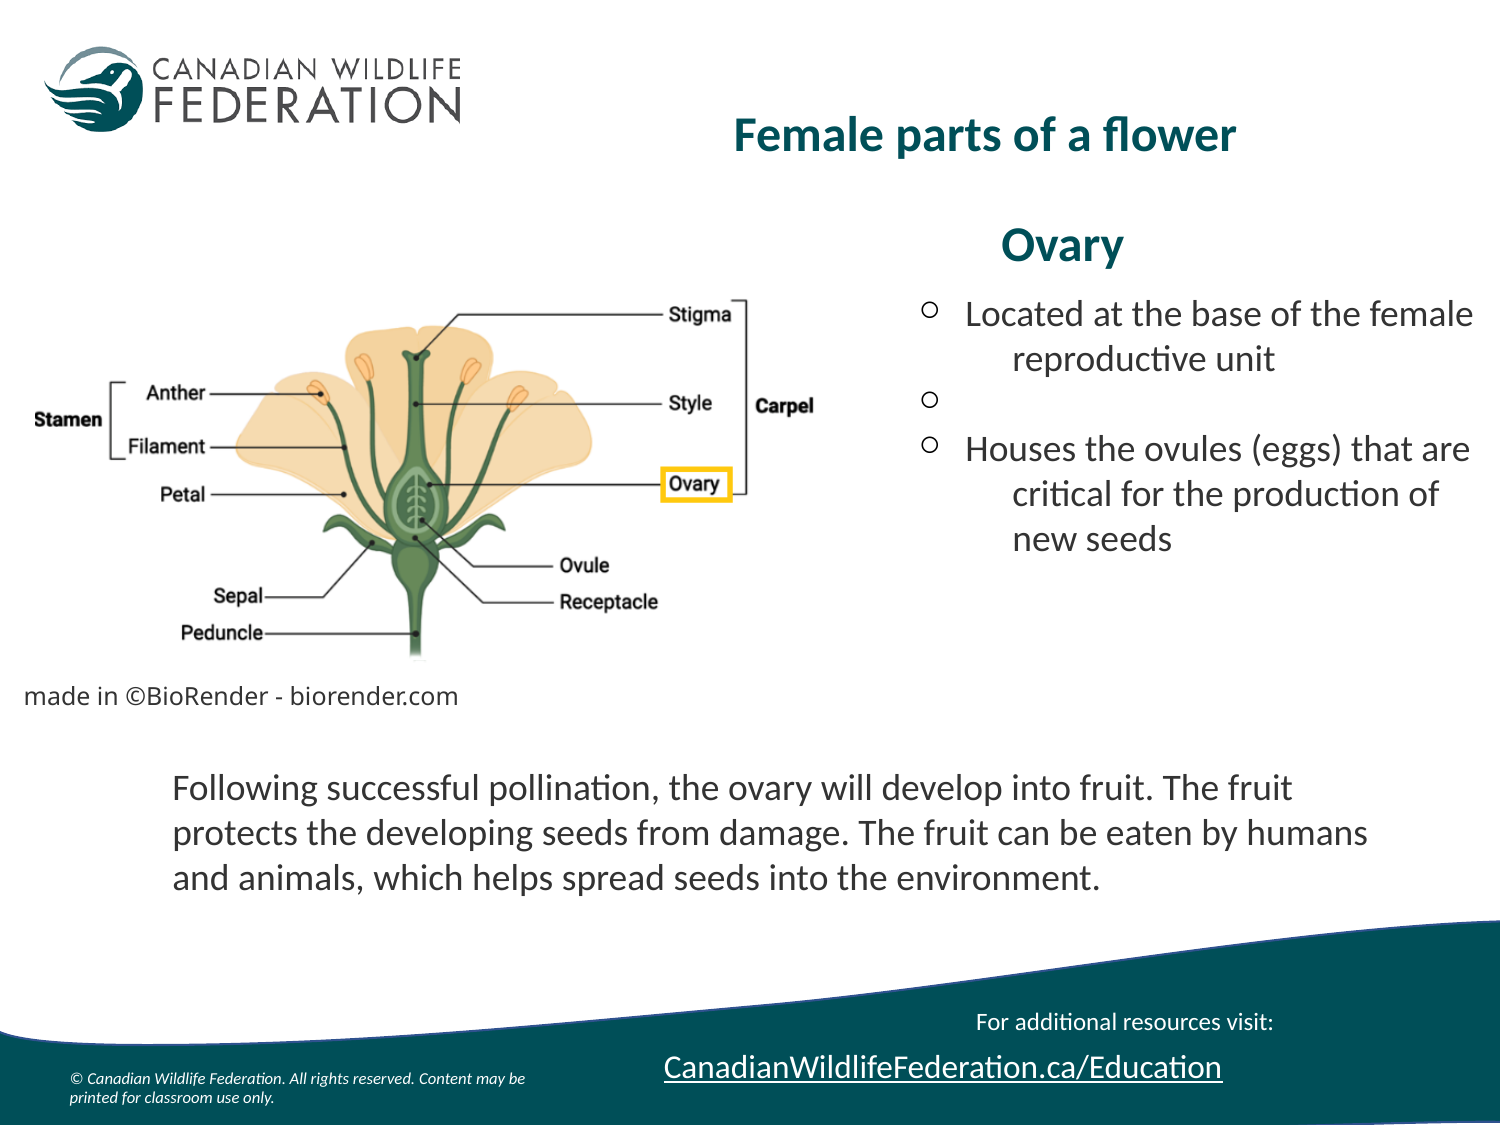

Female parts of a flower
Ovary
Located at the base of the female reproductive unit
Houses the ovules (eggs) that are critical for the production of new seeds
made in ©BioRender - biorender.com
Following successful pollination, the ovary will develop into fruit. The fruit protects the developing seeds from damage. The fruit can be eaten by humans and animals, which helps spread seeds into the environment.
For additional resources visit:
CanadianWildlifeFederation.ca/Education
© Canadian Wildlife Federation. All rights reserved. Content may be printed for classroom use only.